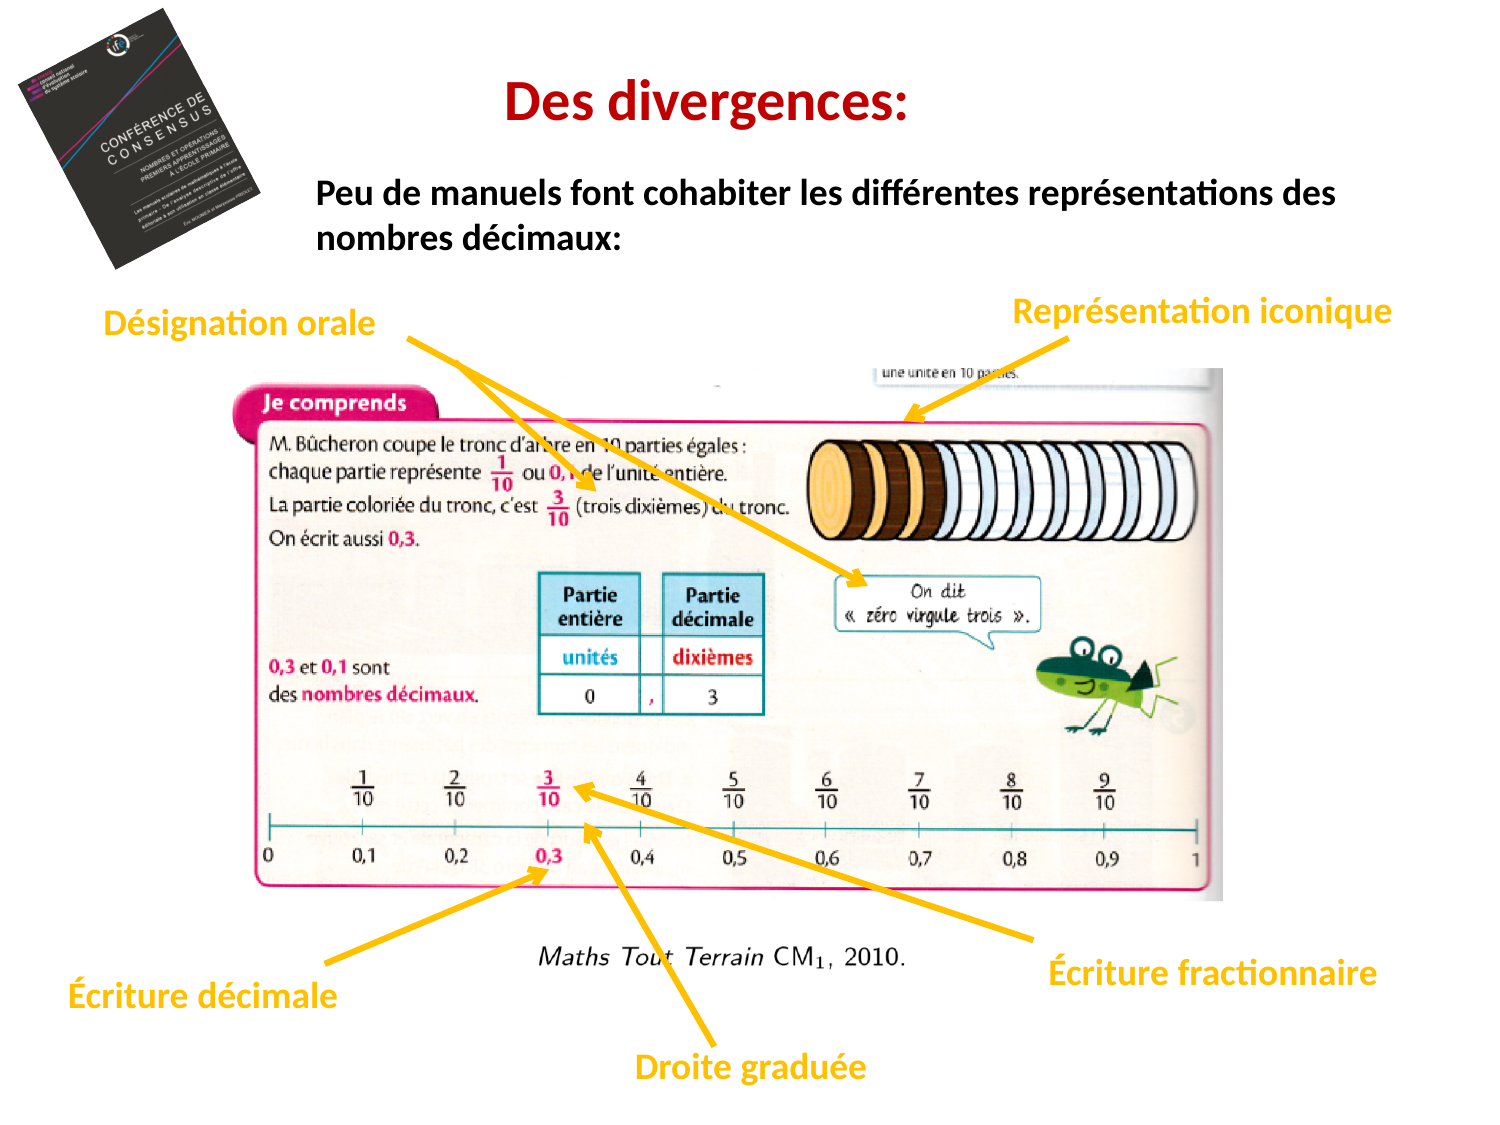

Des divergences:
Peu de manuels font cohabiter les différentes représentations des nombres décimaux:
Représentation iconique
Désignation orale
Écriture fractionnaire
Écriture décimale
Droite graduée